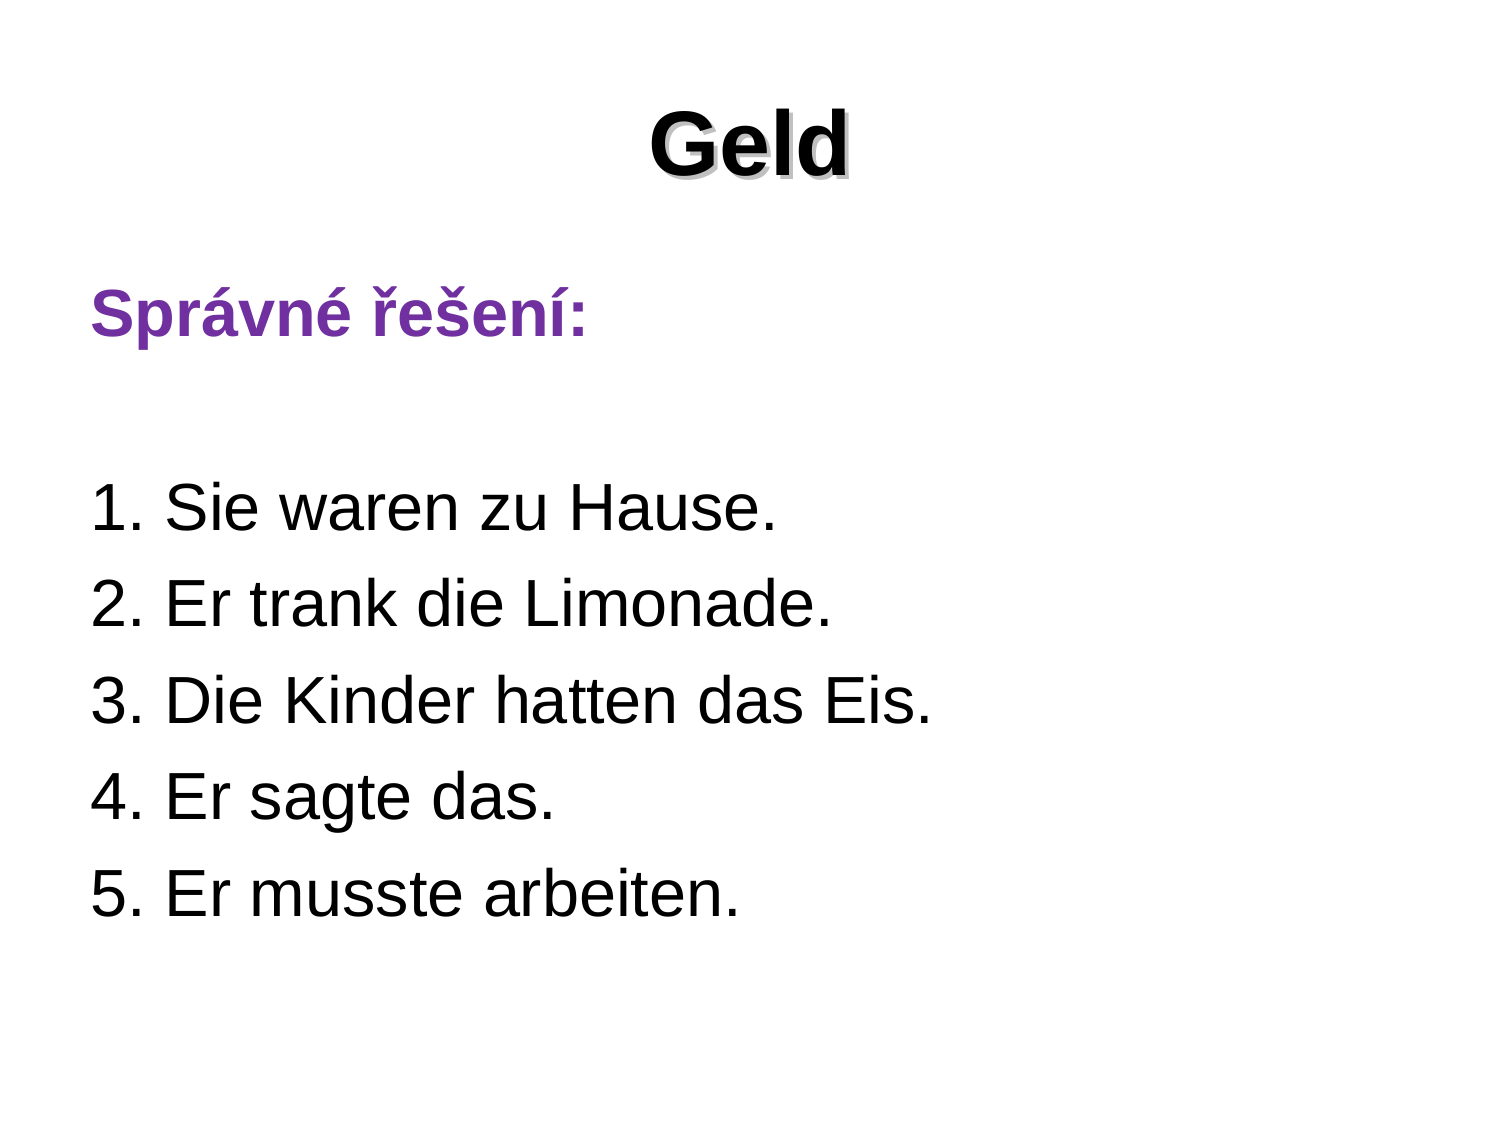

# Geld
Správné řešení:
 Sie waren zu Hause.
 Er trank die Limonade.
 Die Kinder hatten das Eis.
 Er sagte das.
 Er musste arbeiten.